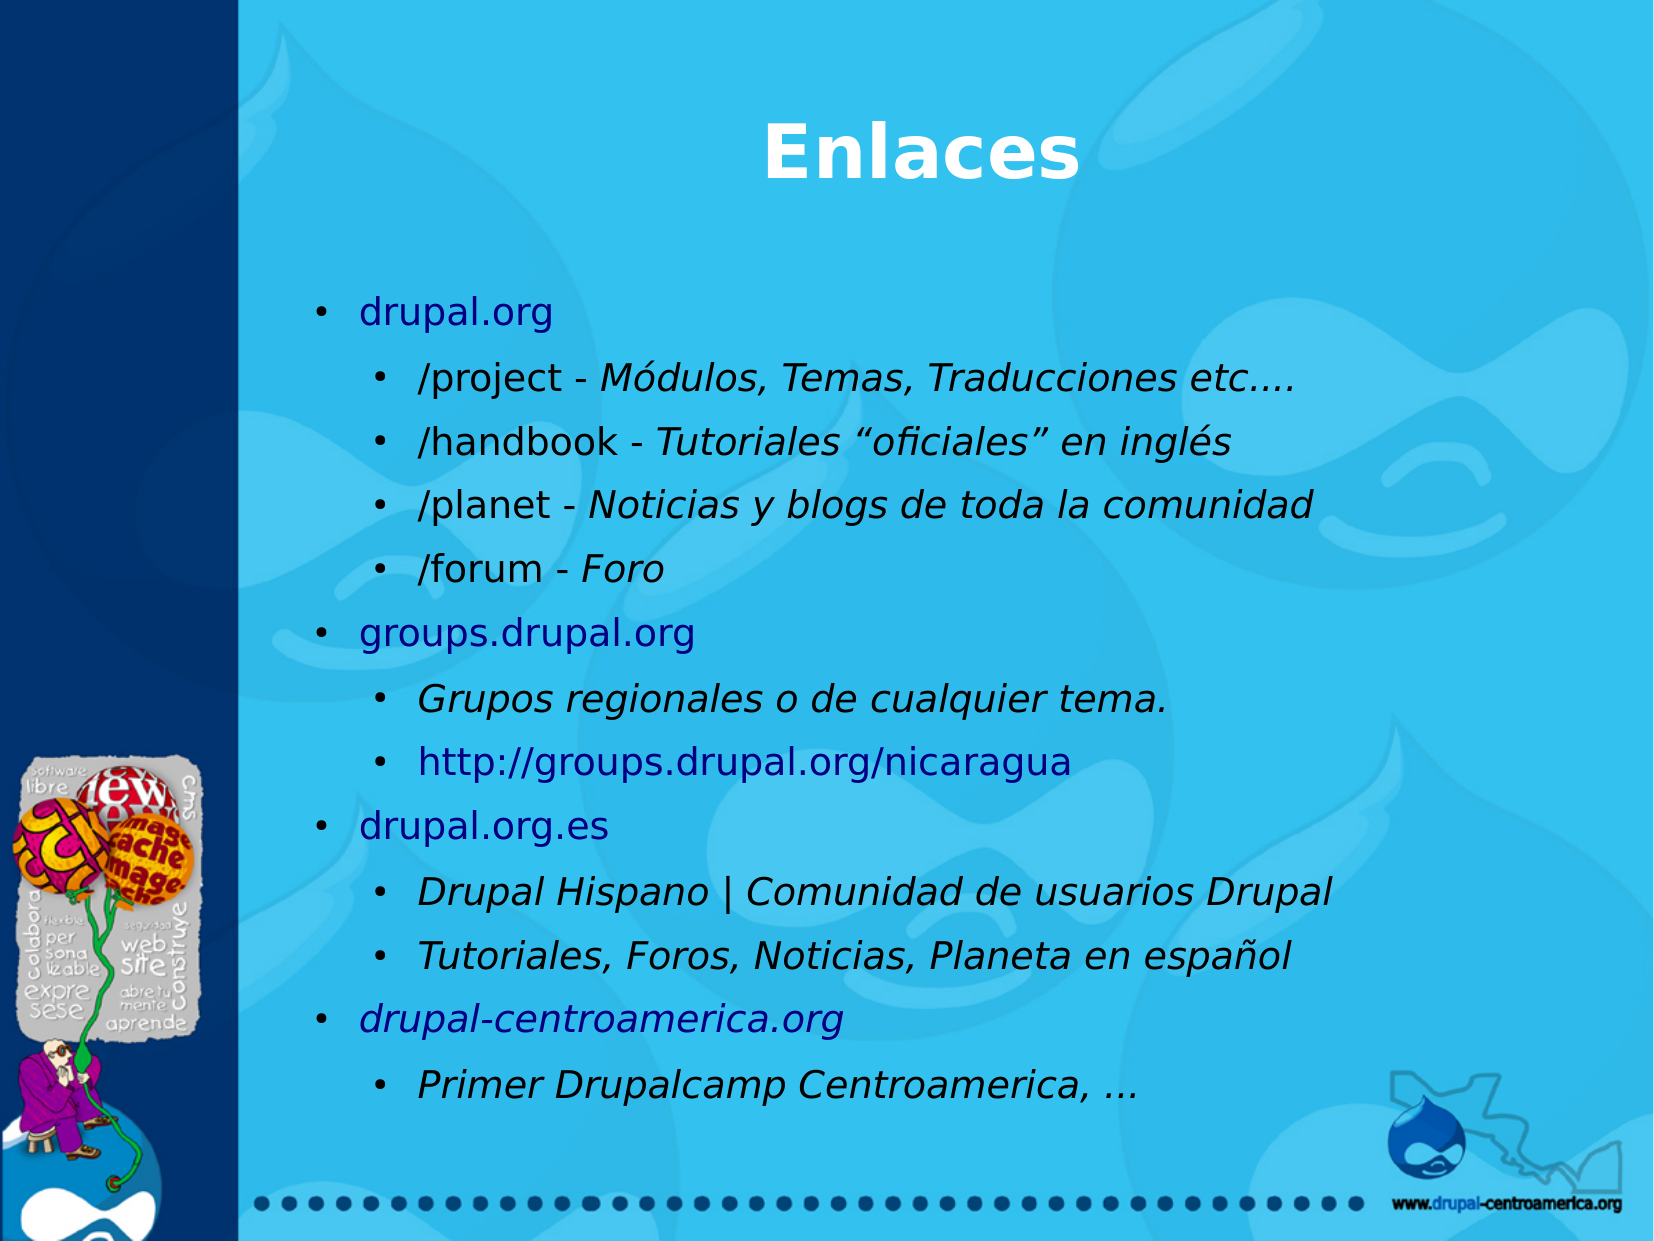

# Enlaces
drupal.org
/project - Módulos, Temas, Traducciones etc....
/handbook - Tutoriales “oficiales” en inglés
/planet - Noticias y blogs de toda la comunidad
/forum - Foro
groups.drupal.org
Grupos regionales o de cualquier tema.
http://groups.drupal.org/nicaragua
drupal.org.es
Drupal Hispano | Comunidad de usuarios Drupal
Tutoriales, Foros, Noticias, Planeta en español
drupal-centroamerica.org
Primer Drupalcamp Centroamerica, ...